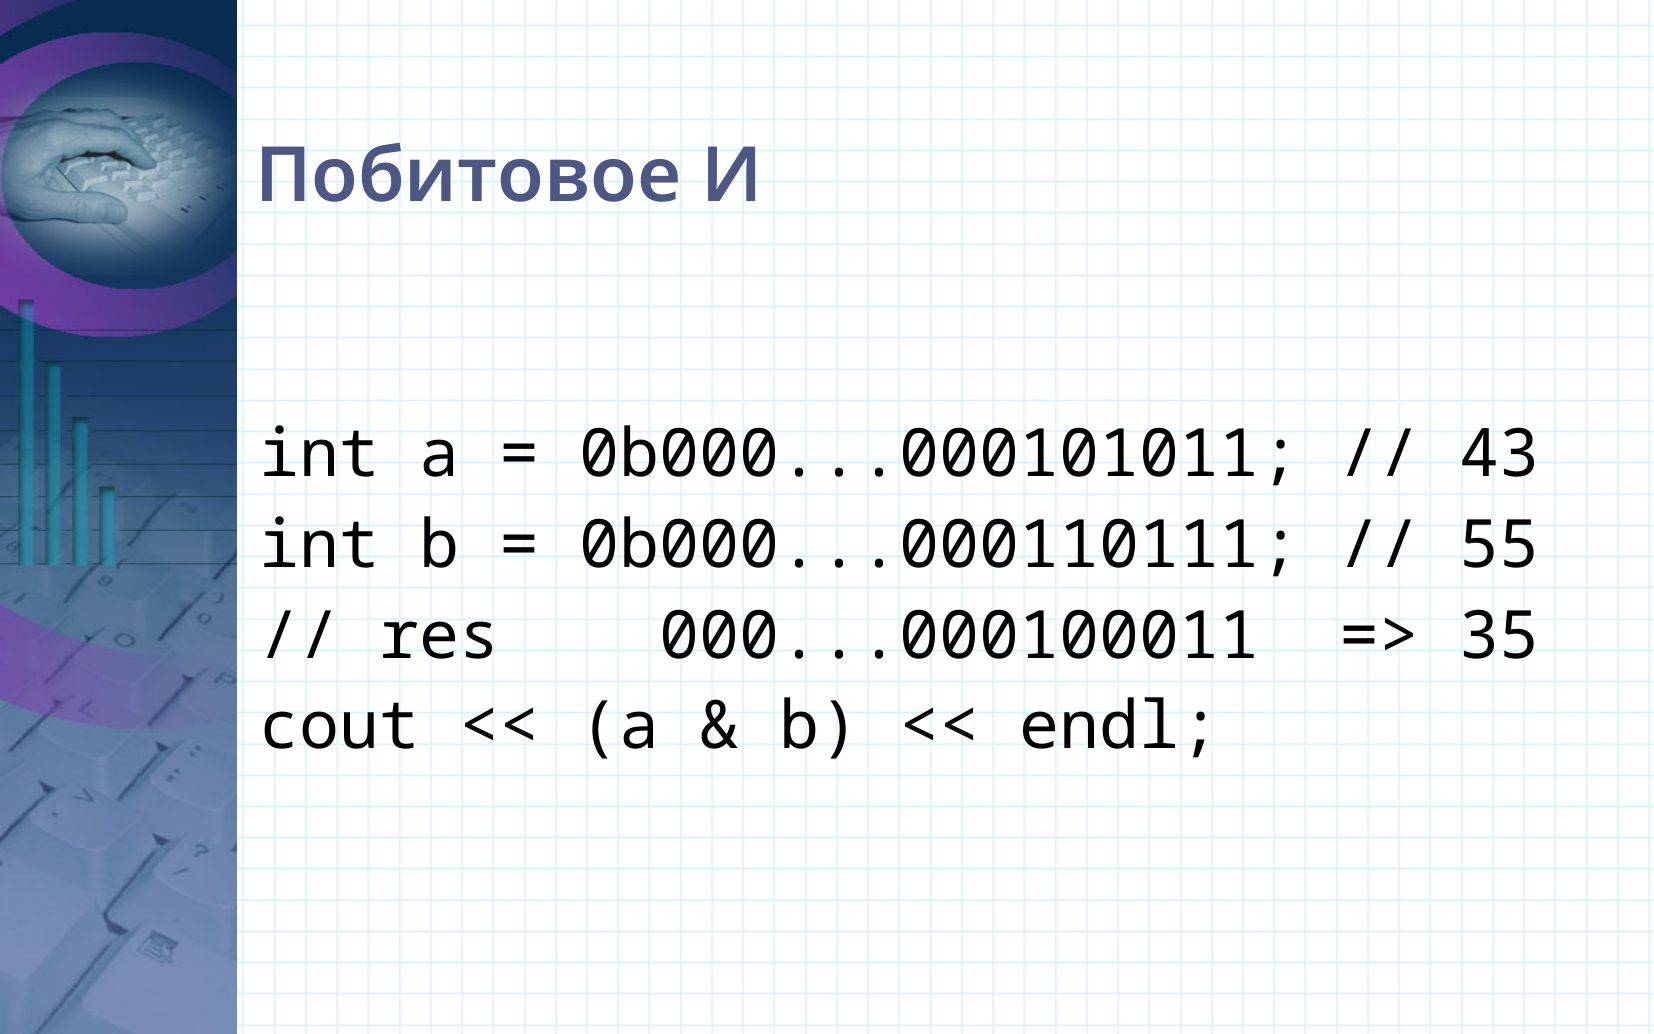

# Побитовое И
int a = 0b000...000101011; // 43
int b = 0b000...000110111; // 55
// res 000...000100011 => 35
cout << (a & b) << endl;